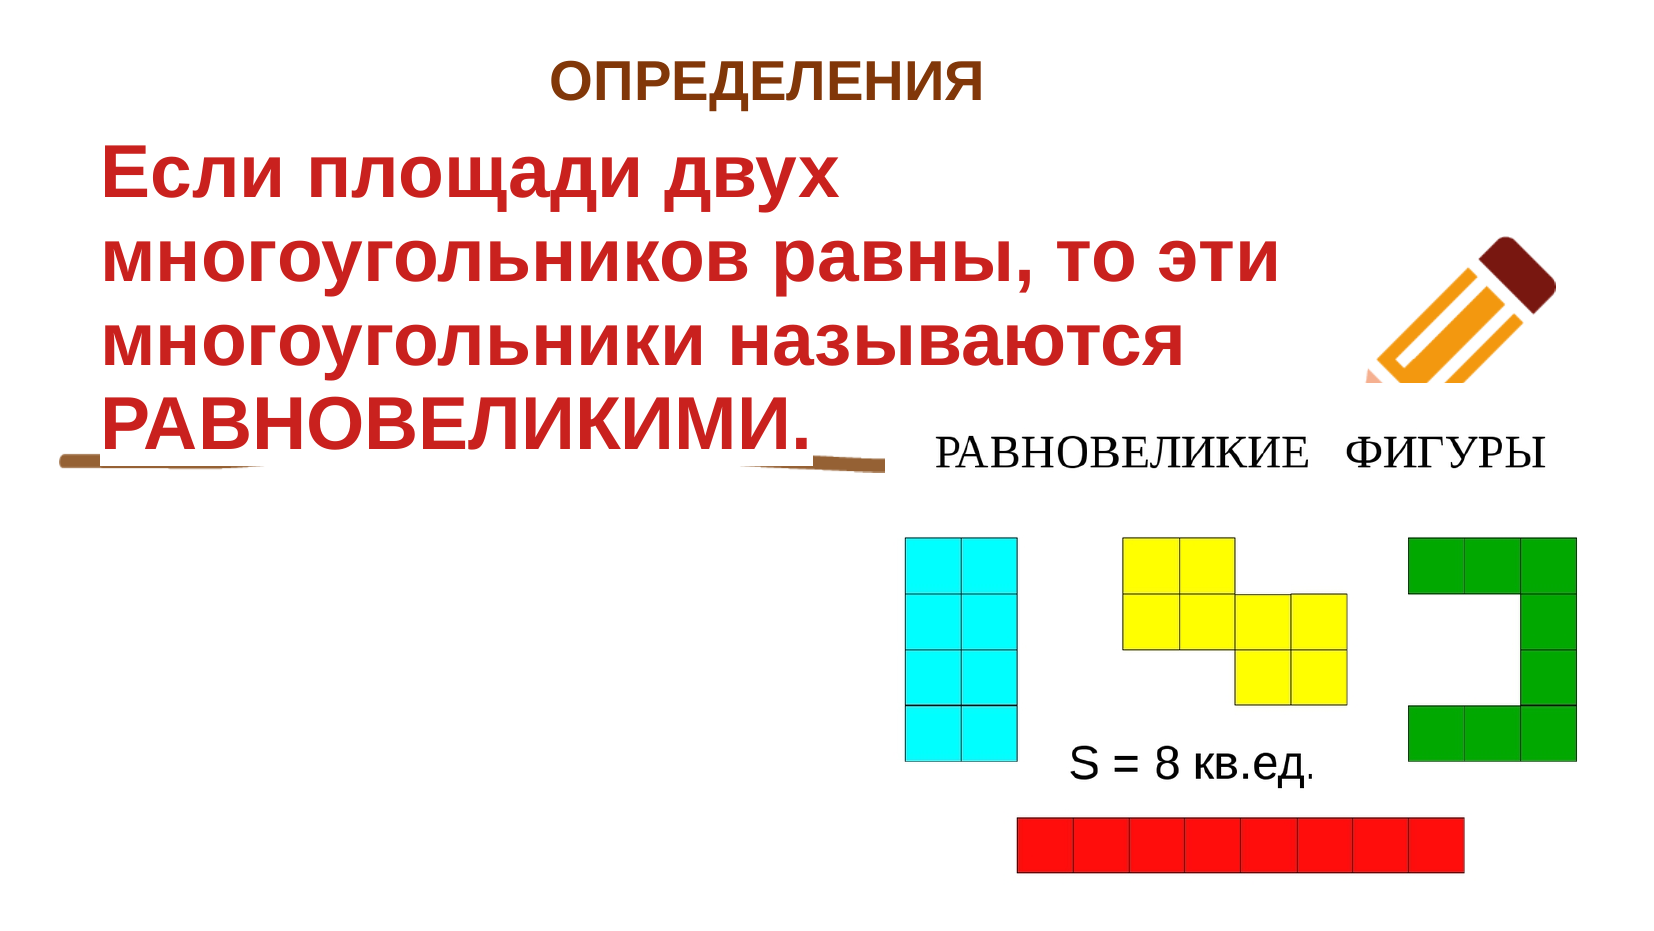

ОПРЕДЕЛЕНИЯ
Если площади двух многоугольников равны, то эти многоугольники называются РАВНОВЕЛИКИМИ.
#